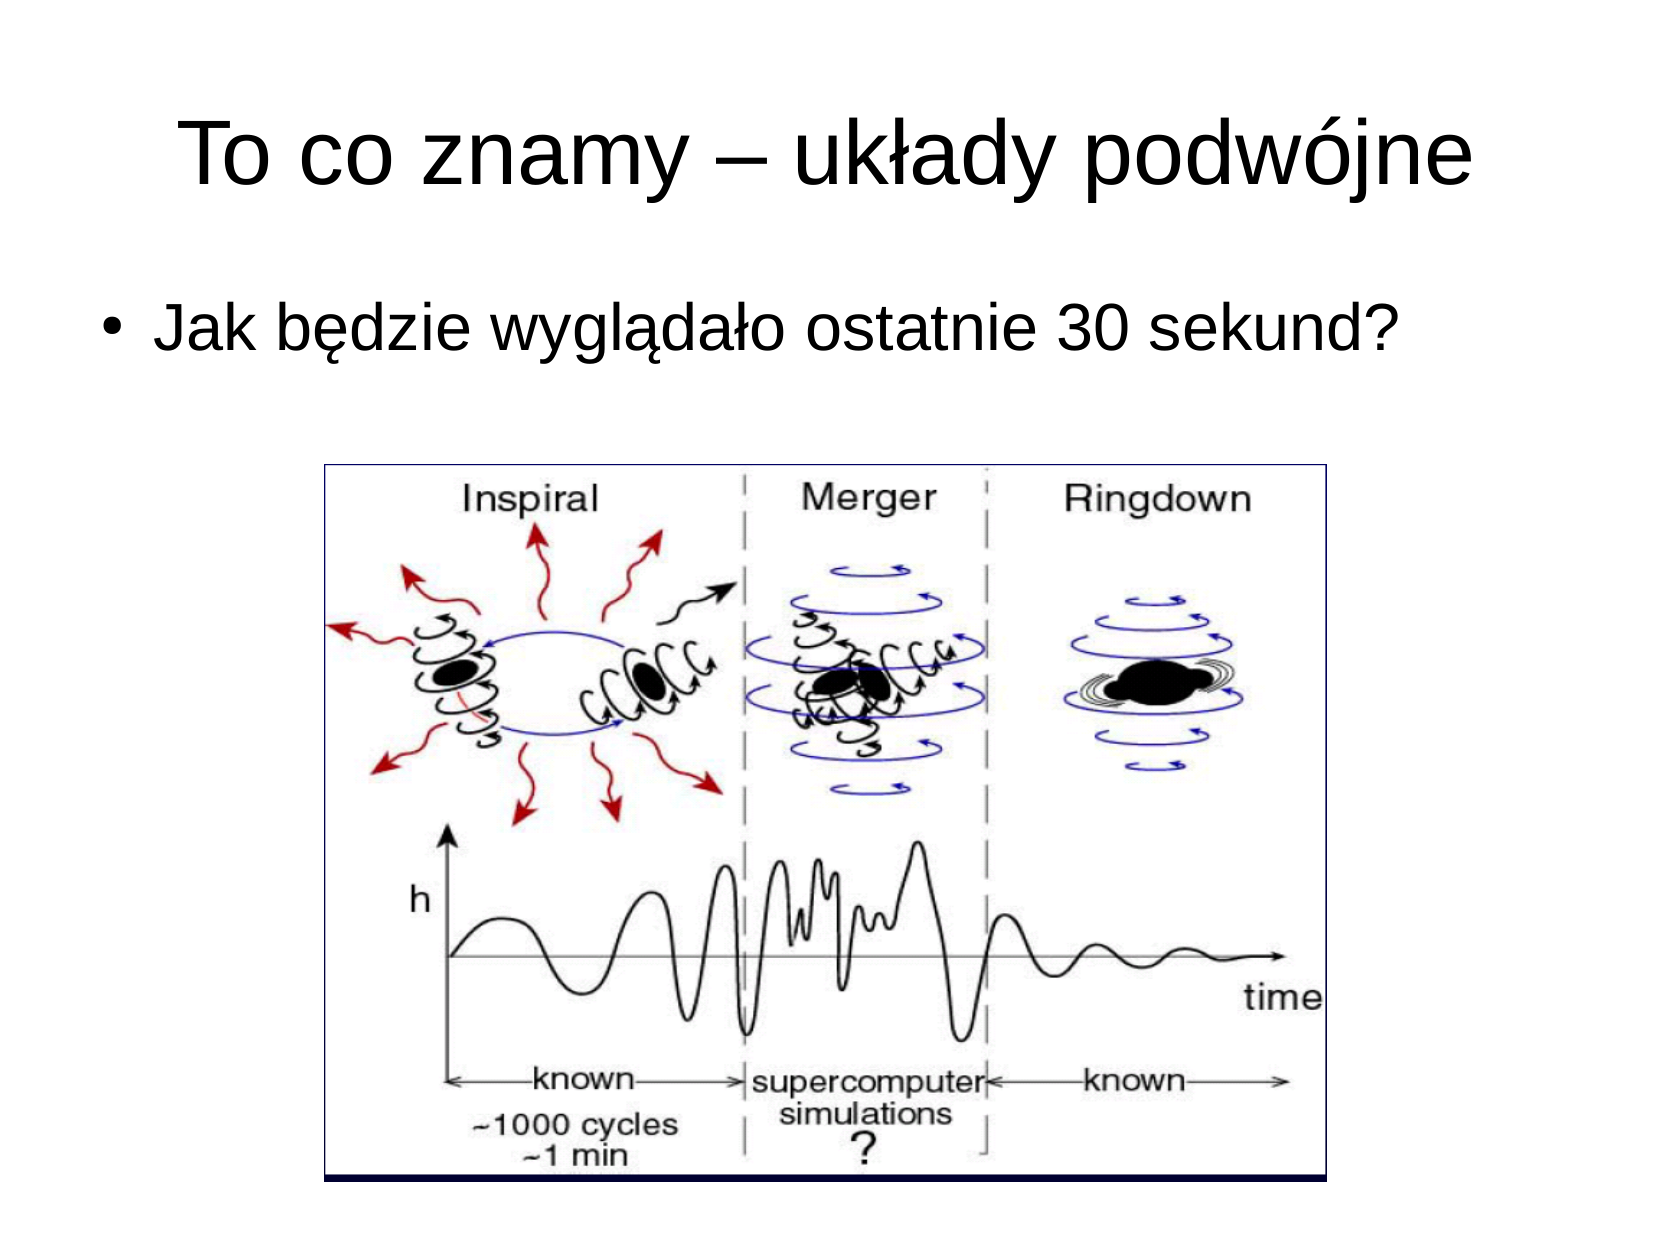

# To co znamy – układy podwójne
Jak będzie wyglądało ostatnie 30 sekund?